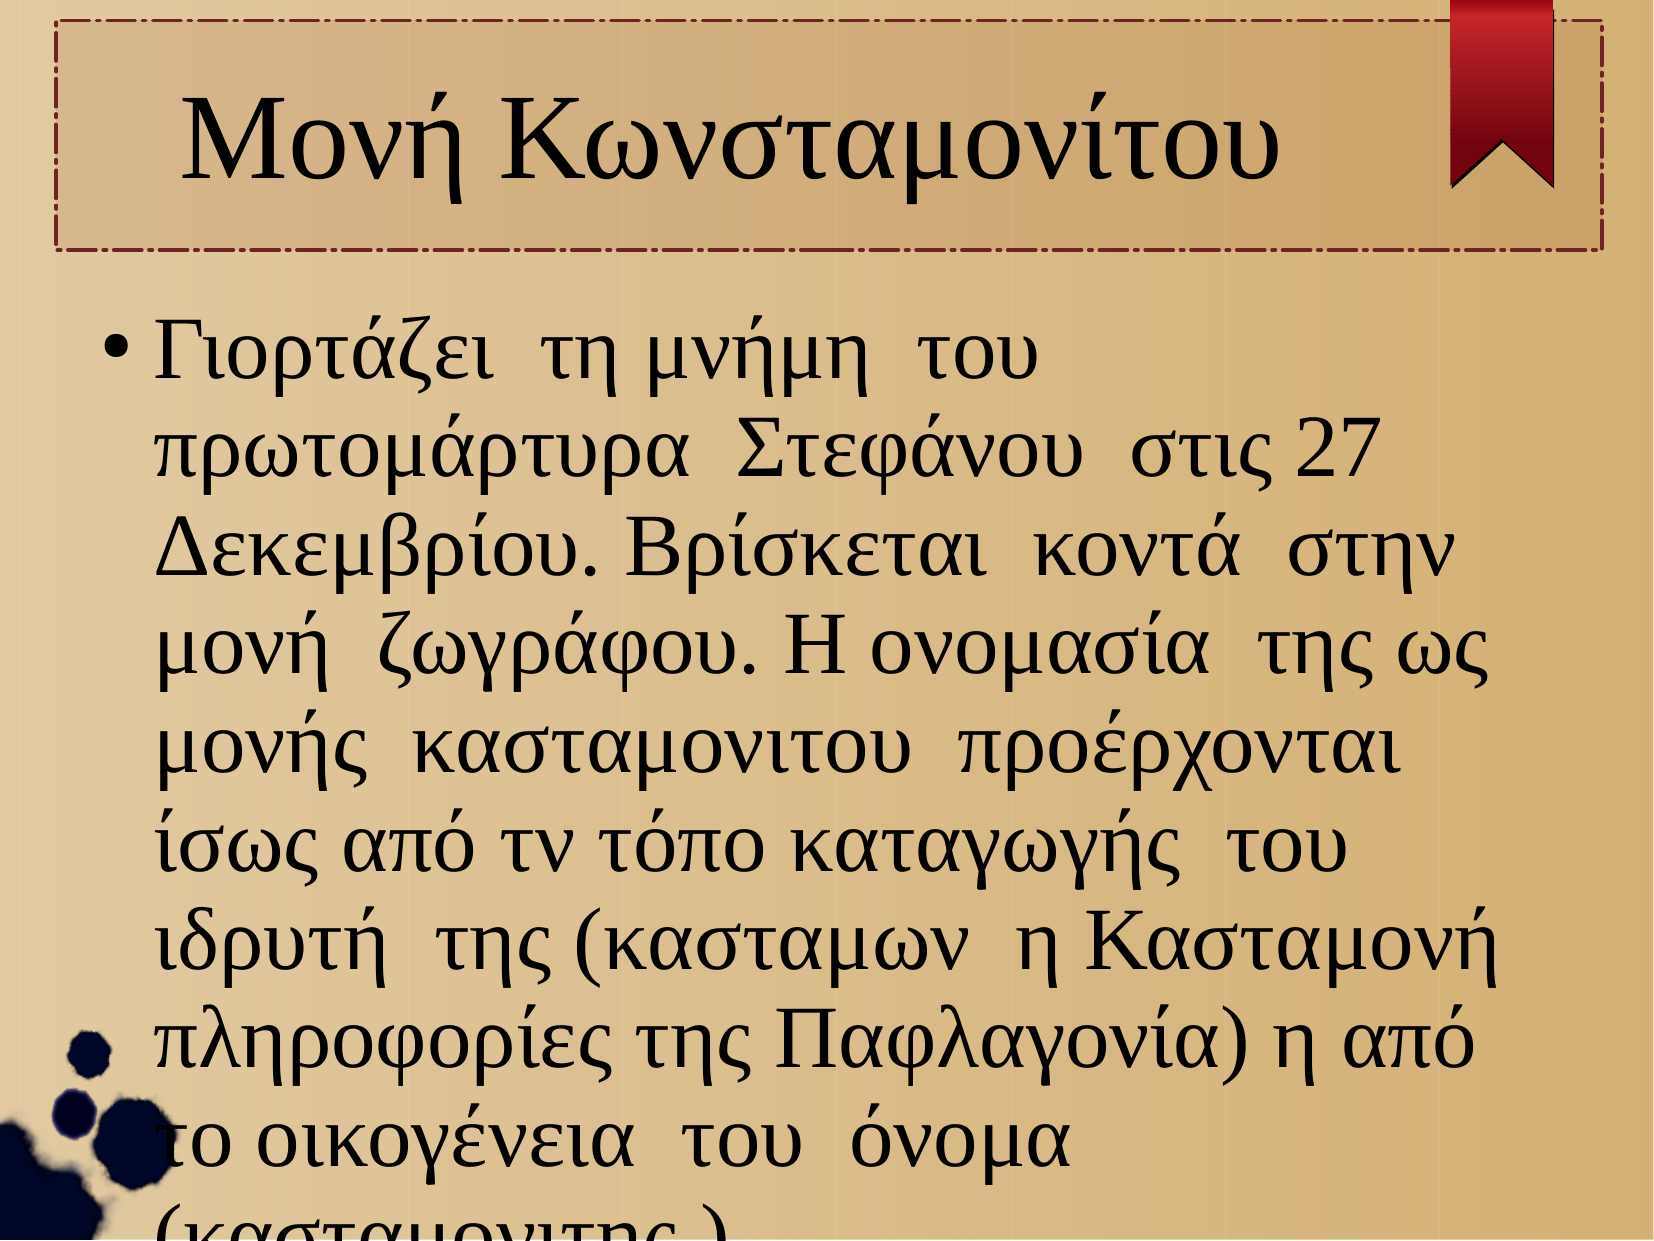

# Μονή Κωνσταμονίτου
Γιορτάζει τη μνήμη του πρωτομάρτυρα Στεφάνου στις 27 Δεκεμβρίου. Βρίσκεται κοντά στην μονή ζωγράφου. Η ονομασία της ως μονής κασταμονιτου προέρχονται ίσως από τν τόπο καταγωγής του ιδρυτή της (κασταμων η Κασταμονή πληροφορίες της Παφλαγονία) η από το οικογένεια του όνομα (κασταμονιτης ).
Στα χρόνια του Ιωάννη Ε' του Παλαιολόγου καταστράφηκε από πυρκαγιά και 4 η ανοικοδόμηση της ανέλαβε ο Νεόφυτος, ηγούμενος το 1423,με την βοήθεια των Σέρβων ηγεμόνων Ραντιτς και Μπρανκοβιτς. Μέρα τις αρχές του 16ου αιώνα, η μόνη βρέθηκε σε οικονομική δυσπραγία, ίσως εξαιτίας πάλι κάποιας πυρκαγιάς που κατάστρεψε τις εγκαταστάσεις της, και η κατάσταση αυτή φαίνεται ότι συνεχίστηκε μέχρι το τέλος του 18ου αιώνα. Το 1819 η βασιλική του Άλλη Πασά δώρισε αρκετά χρήματα στον ηγούμενο της μονής Χρύσανθο, ο οποίος άρχισε να ανακαινίζει τα κτήρια της. Η Ελληνική επανάσταση, κυρίως όμως ο δικαστικός αγώνας με τη Μονή Δοχειαριου για το Μονυδριο του καλλιγράφου,ταλαιπώρησαν τη μονή, η οποία μόνο μετά τα μέσα του 19ου αιώνα κατάφερε να ξαναβρεί τον κανονικό της ρυθμό. Σήμερα έχει 24 περίπου μοναχούς και ακολουθεί τν αυστηρό κοινοβιακό τρόπο ζωής
Το καθολικό χτίστηκε το 1860-1869 στη θέση παλαιότερου ναού που καταστράφηκε εντελώς. Ακολουθεί τν καθιερωμένο αγιορείτικο τύπο και δεν τοιχογραφήθηκε πότε. Η τράπεζα, χωρίς τοιχογραφίες και αυτή, βρίσκεται ενσωματωμένη στη δυτική πτέρυγα. Η βιβλιοθήκη, πάνω από τη λιτή, περιέχει 110 χειρόγραφα. Από τα κειμήλια της μονής αξίζει να αναφερθούν η εικόνες της Παναγίας που φυλάγονται στο καθολικό, και μια μικρή εικόνα του Αγίου Αντωνίου του 16ου αιώνα από το ομώνυμο κελί.